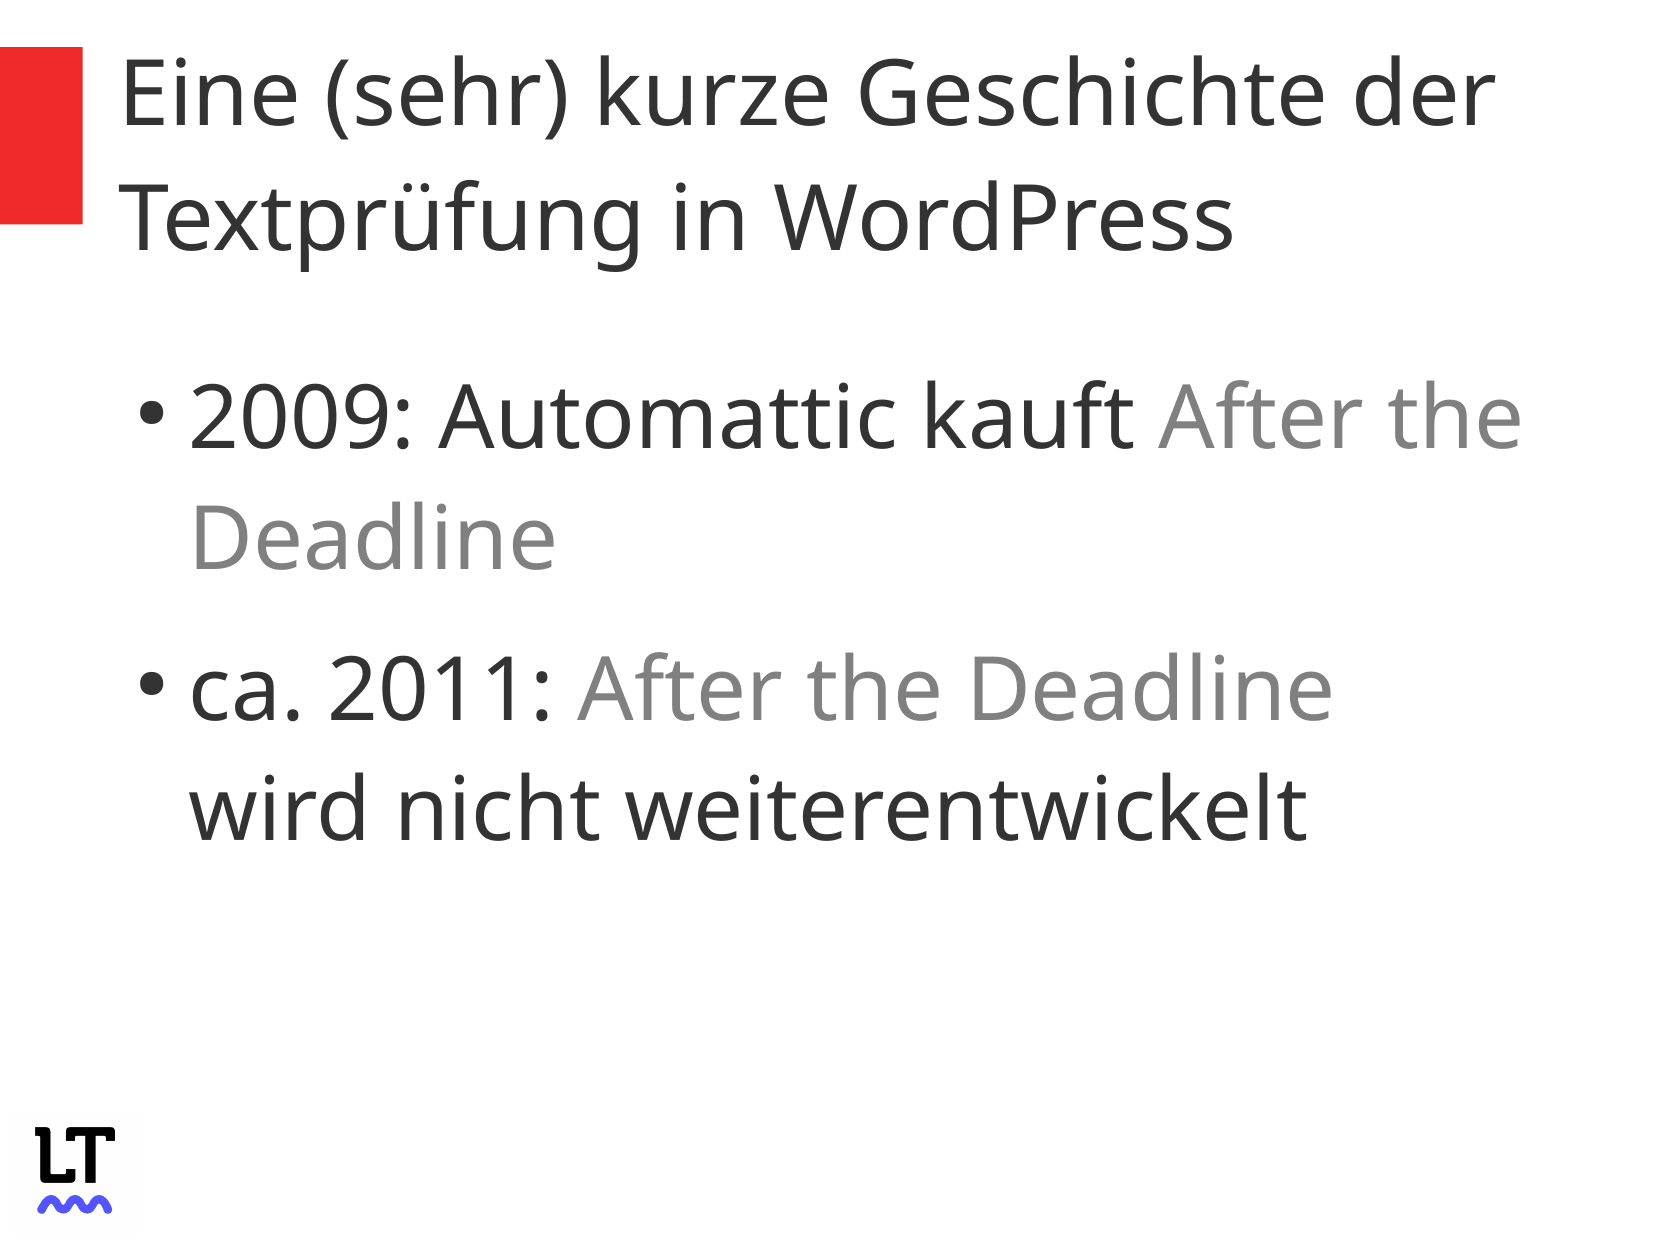

# Eine (sehr) kurze Geschichte der Textprüfung in WordPress
2009: Automattic kauft After the Deadline
ca. 2011: After the Deadline wird nicht weiterentwickelt